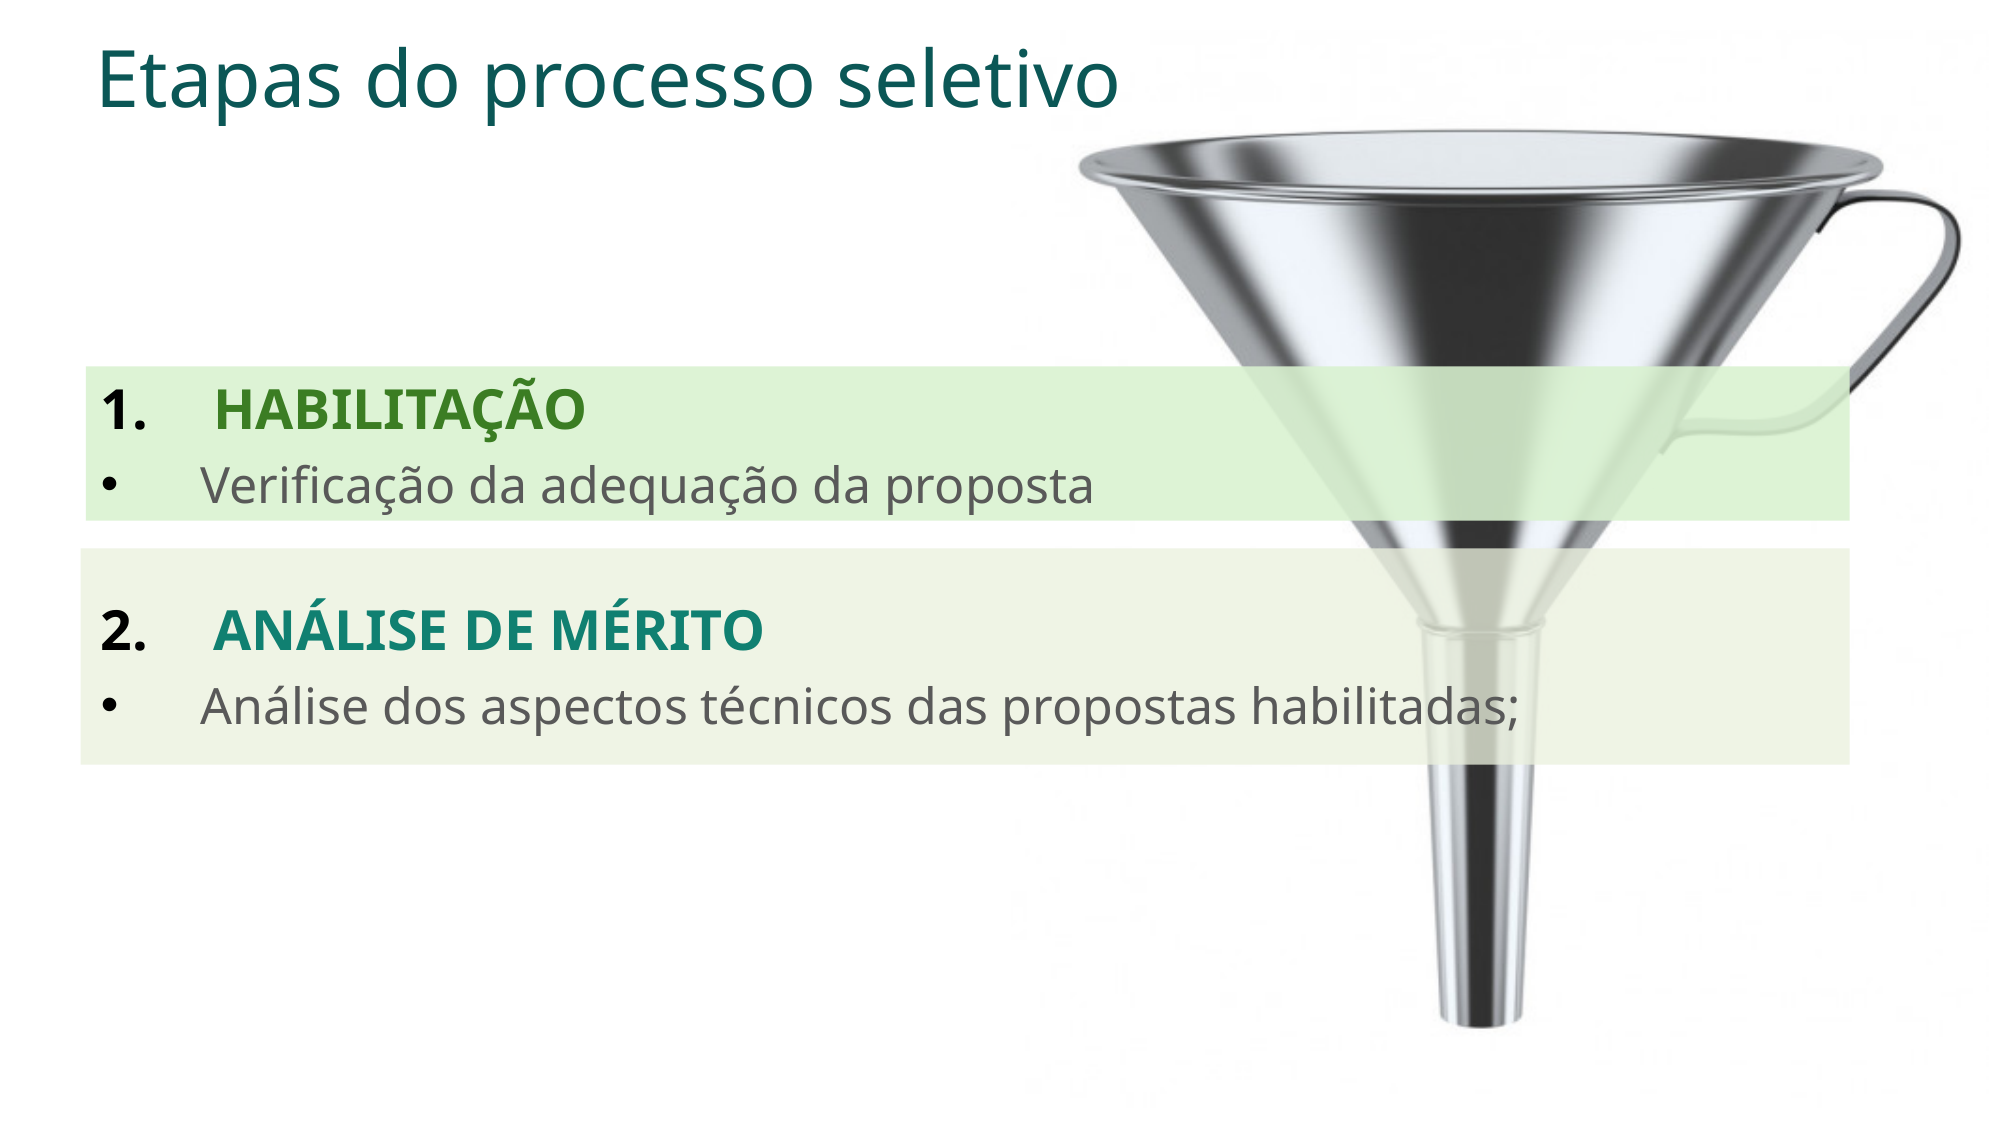

Etapas do processo seletivo
HABILITAÇÃO
Verificação da adequação da proposta
ANÁLISE DE MÉRITO
Análise dos aspectos técnicos das propostas habilitadas;